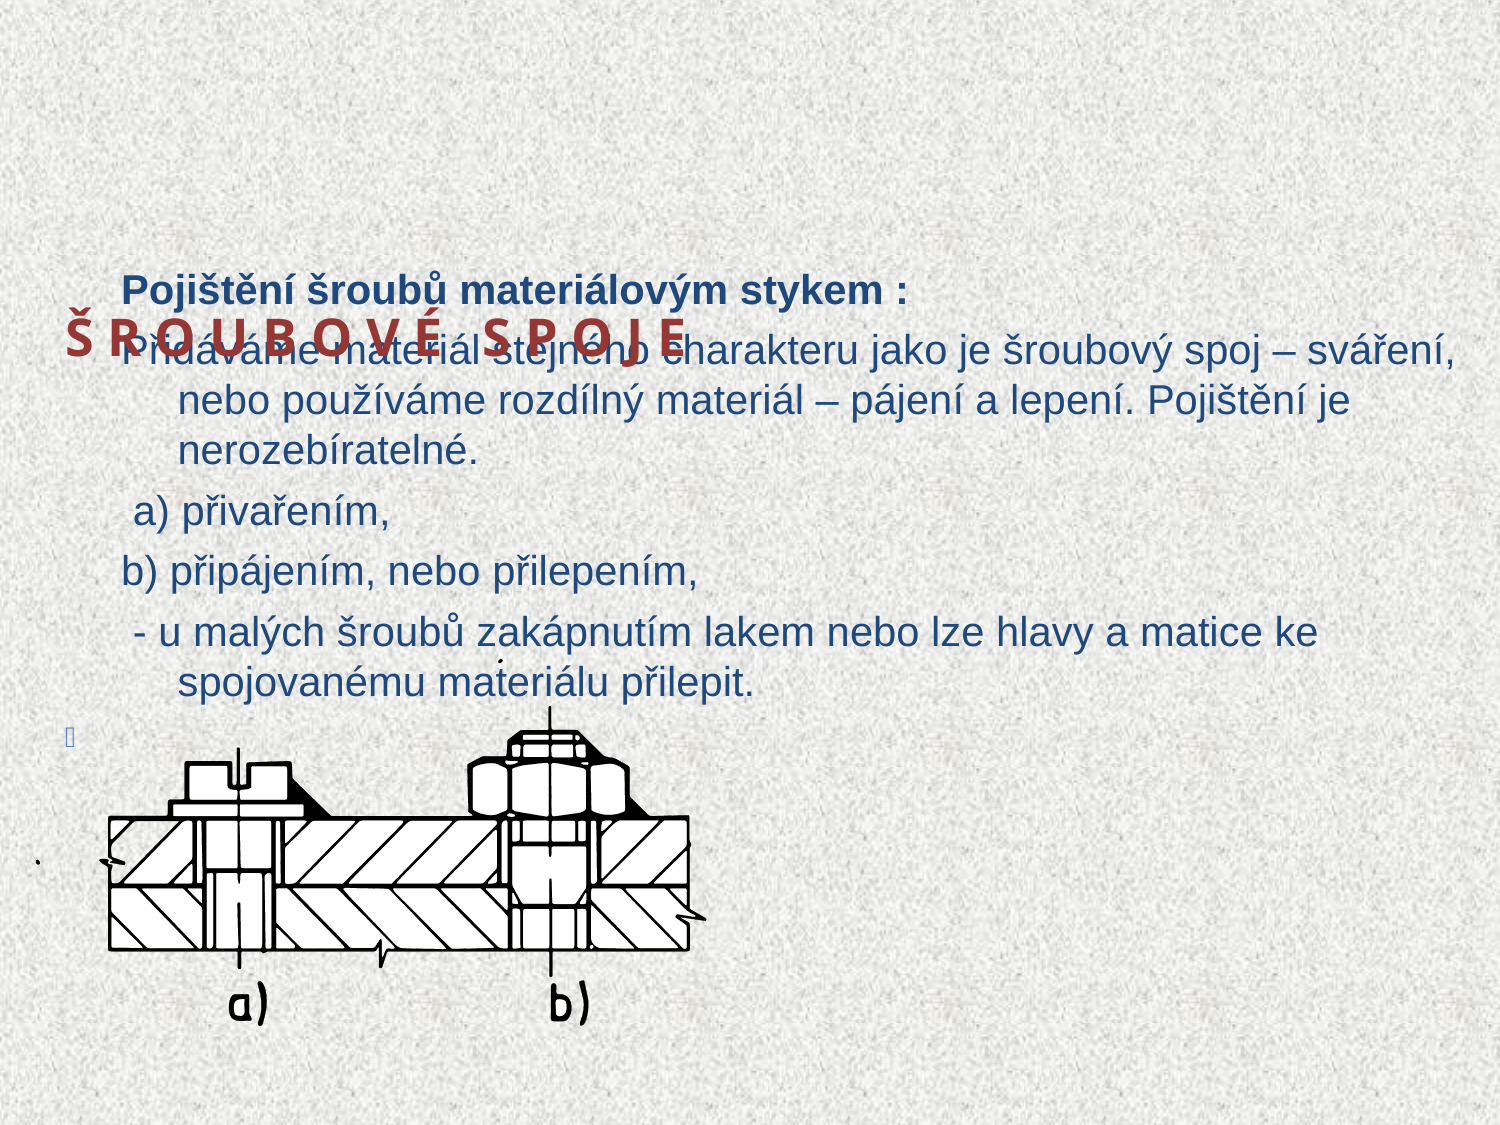

Š R O U B O V É S P O J E
# Pojištění šroubů materiálovým stykem :
Přidáváme materiál stejného charakteru jako je šroubový spoj – sváření, nebo používáme rozdílný materiál – pájení a lepení. Pojištění je nerozebíratelné.
 a) přivařením,
b) připájením, nebo přilepením,
 - u malých šroubů zakápnutím lakem nebo lze hlavy a matice ke spojovanému materiálu přilepit.